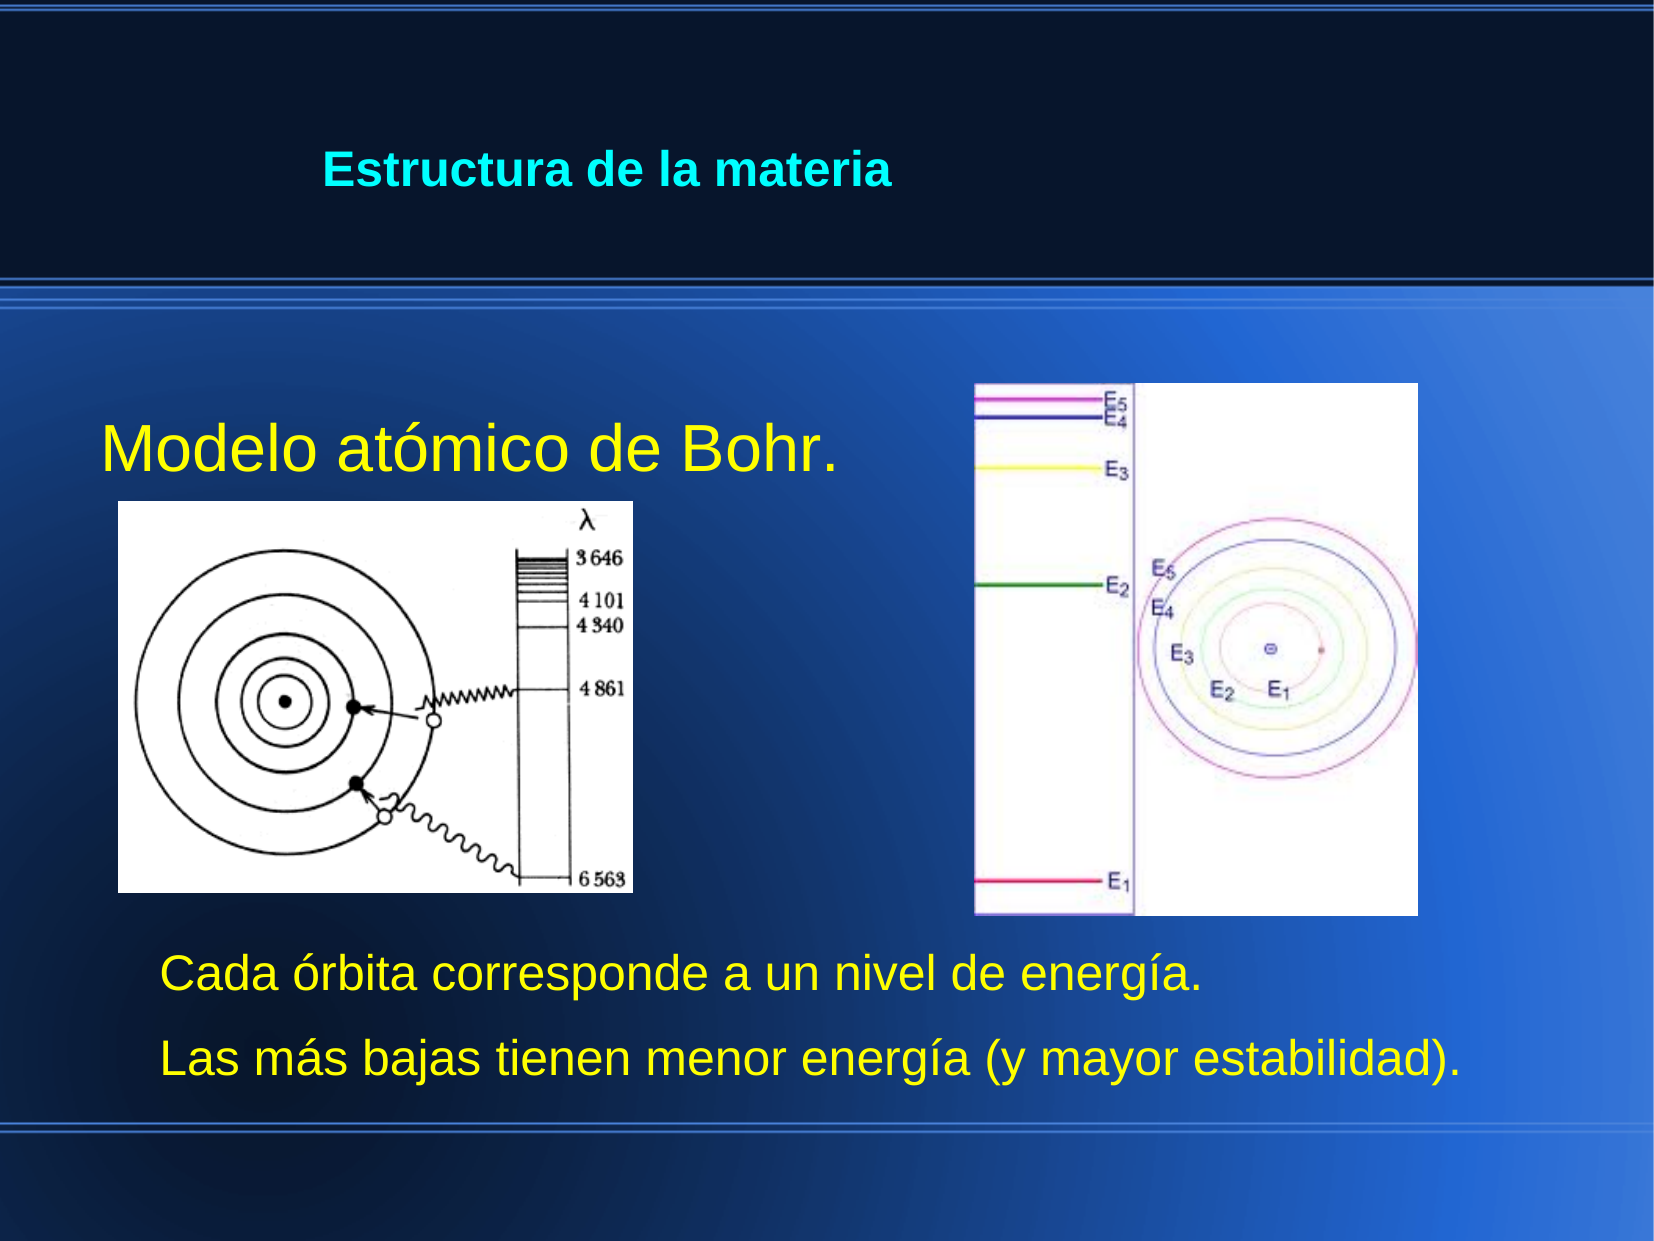

Estructura de la materia
# Modelo atómico de Bohr.
Cada órbita corresponde a un nivel de energía.
Las más bajas tienen menor energía (y mayor estabilidad).